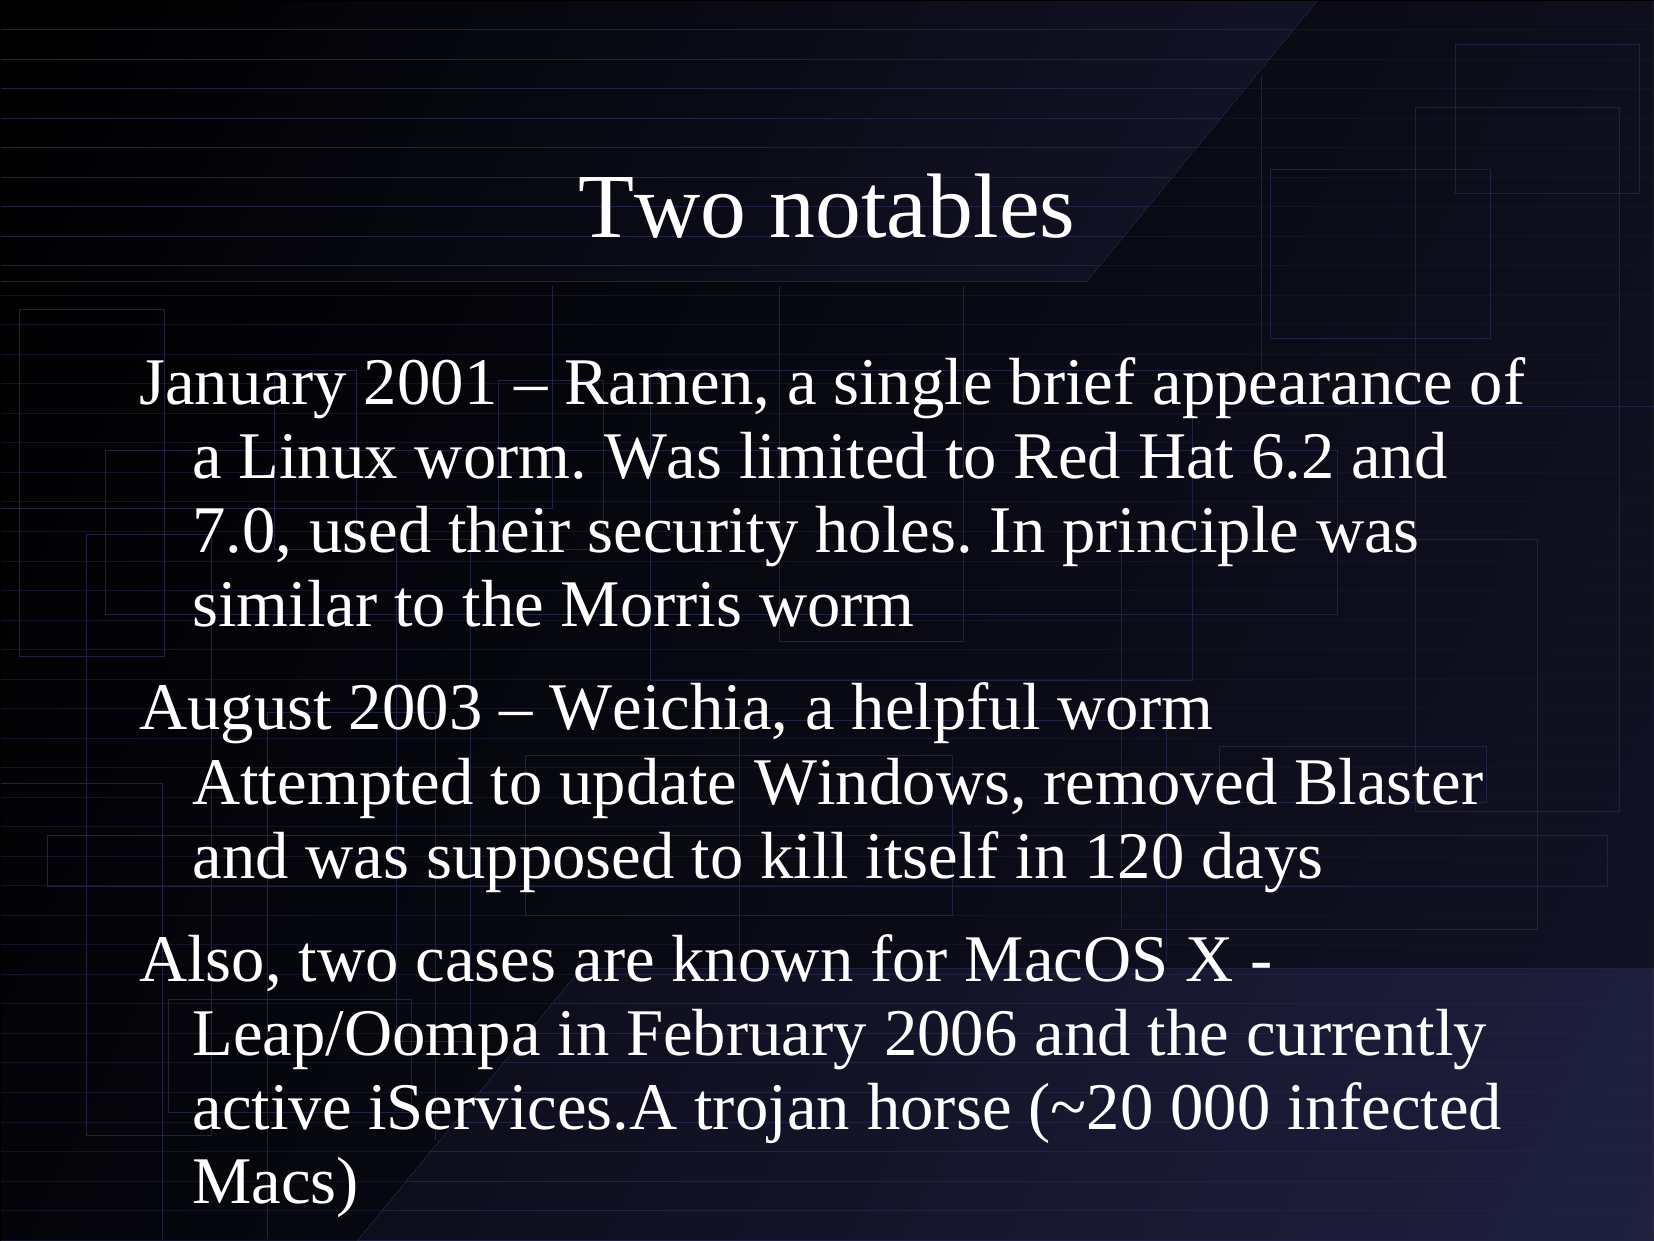

# Two notables
January 2001 – Ramen, a single brief appearance of a Linux worm. Was limited to Red Hat 6.2 and 7.0, used their security holes. In principle was similar to the Morris worm
August 2003 – Weichia, a helpful worm
Attempted to update Windows, removed Blaster and was supposed to kill itself in 120 days
Also, two cases are known for MacOS X - Leap/Oompa in February 2006 and the currently active iServices.A trojan horse (~20 000 infected Macs)